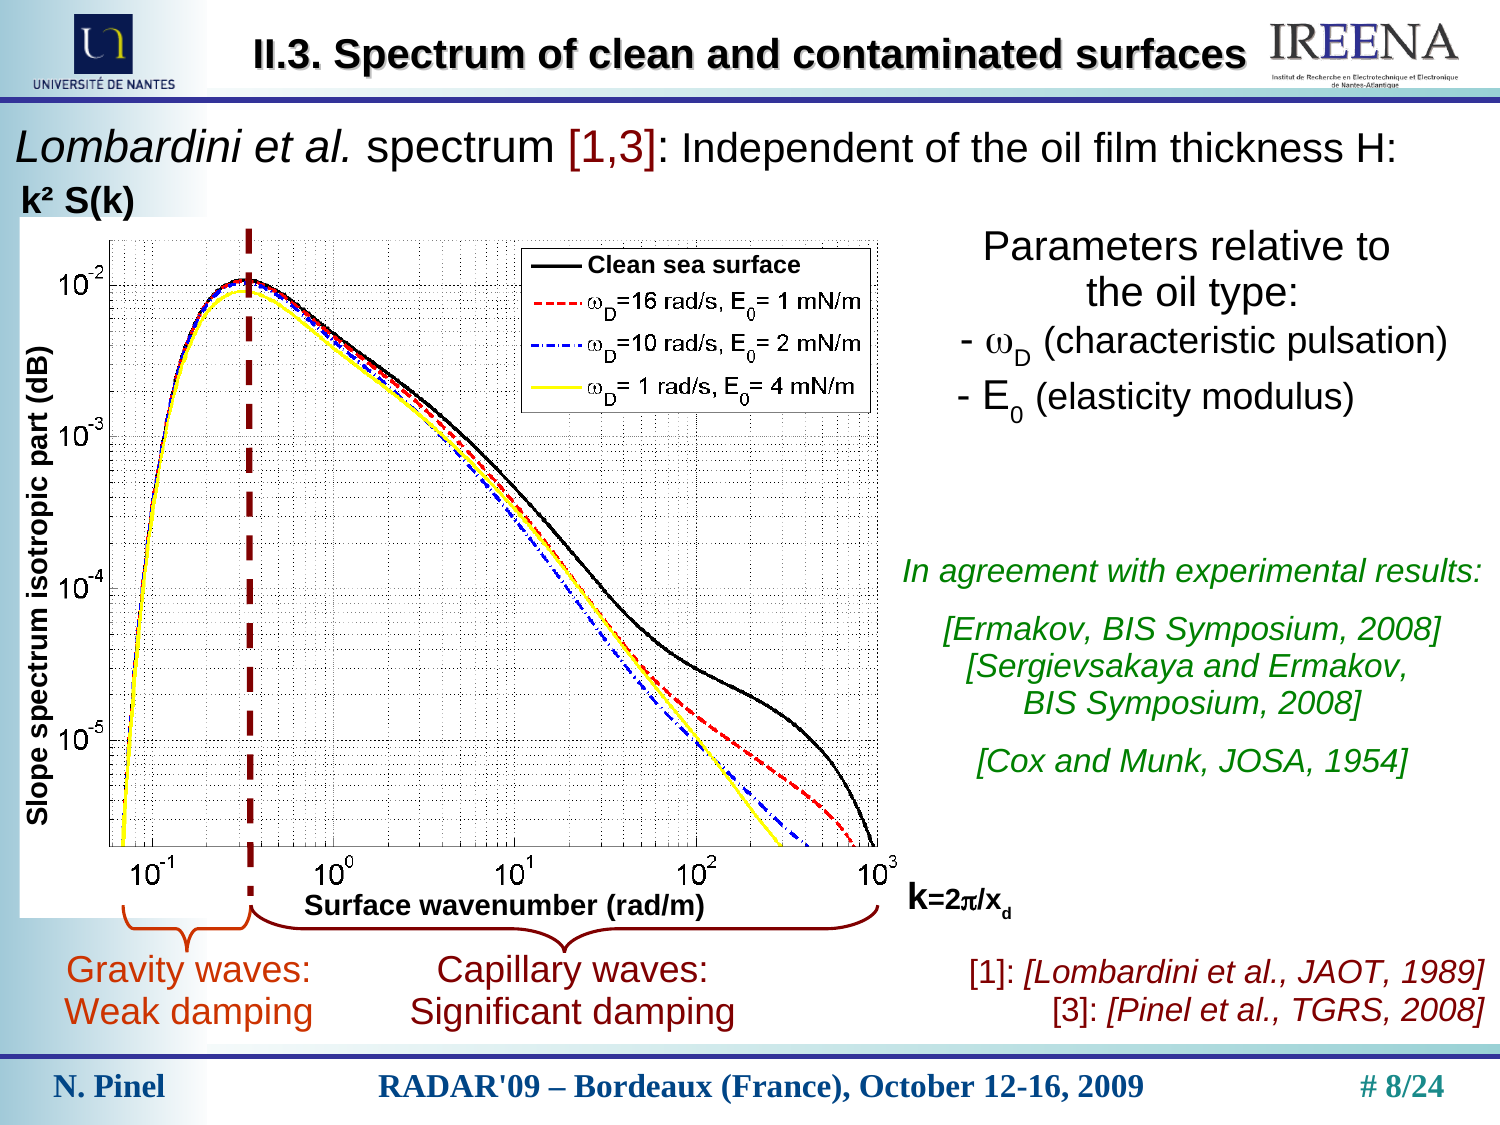

II.3. Spectrum of clean and contaminated surfaces
# Lombardini et al. spectrum [1,3]: Independent of the oil film thickness H:
k² S(k)‏
Parameters relative to
the oil type:
 - D (characteristic pulsation)
- E0 (elasticity modulus)
Gravity waves:
Weak damping
Capillary waves:
Significant damping
Clean sea surface
In agreement with experimental results:
[Ermakov, BIS Symposium, 2008]
[Sergievsakaya and Ermakov,
BIS Symposium, 2008]
[Cox and Munk, JOSA, 1954]
Slope spectrum isotropic part (dB)
k=2/xd
Surface wavenumber (rad/m)
[1]: [Lombardini et al., JAOT, 1989]
[3]: [Pinel et al., TGRS, 2008]